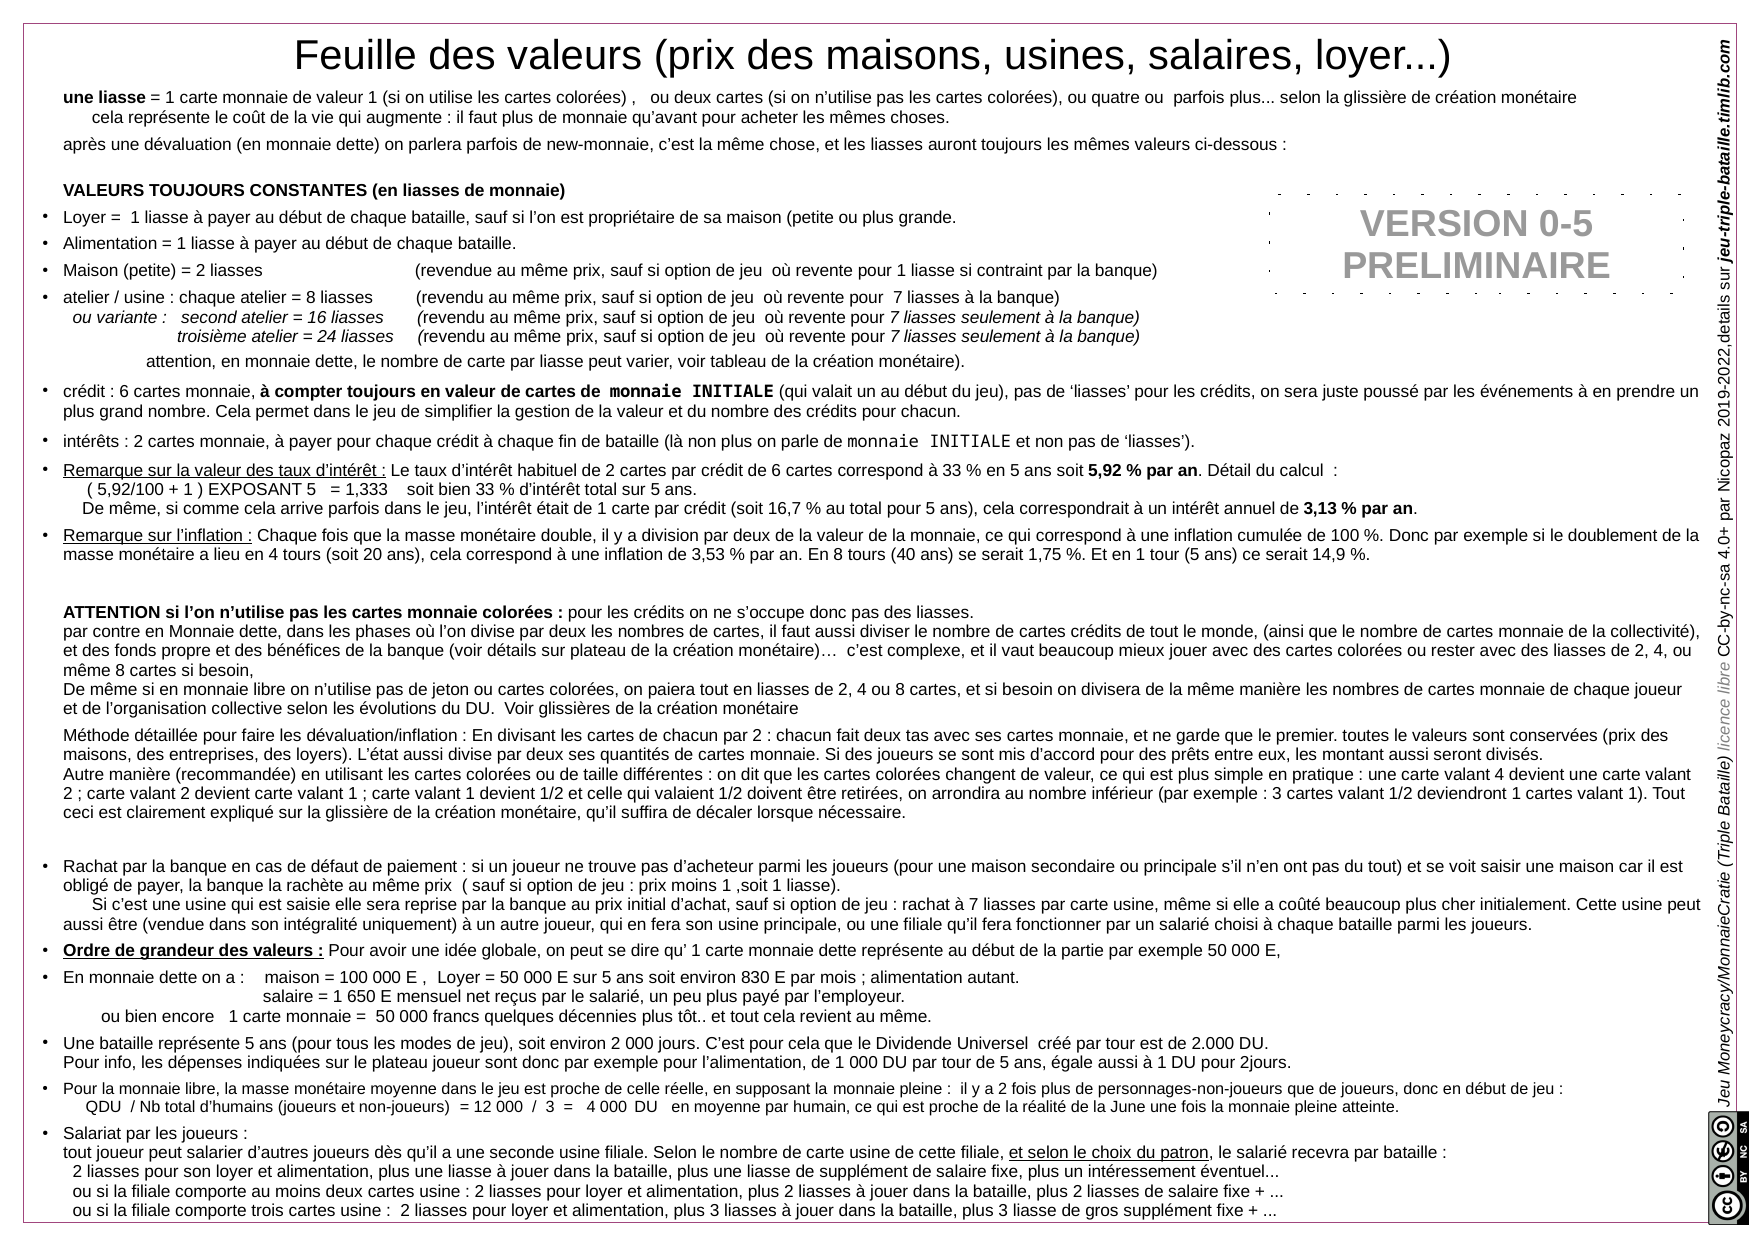

# Feuille des valeurs (prix des maisons, usines, salaires, loyer...)
une liasse = 1 carte monnaie de valeur 1 (si on utilise les cartes colorées) , ou deux cartes (si on n’utilise pas les cartes colorées), ou quatre ou parfois plus... selon la glissière de création monétaire
	cela représente le coût de la vie qui augmente : il faut plus de monnaie qu’avant pour acheter les mêmes choses.
après une dévaluation (en monnaie dette) on parlera parfois de new-monnaie, c’est la même chose, et les liasses auront toujours les mêmes valeurs ci-dessous :
VALEURS TOUJOURS CONSTANTES (en liasses de monnaie)
Loyer = 1 liasse à payer au début de chaque bataille, sauf si l’on est propriétaire de sa maison (petite ou plus grande.
Alimentation = 1 liasse à payer au début de chaque bataille.
Maison (petite) = 2 liasses (revendue au même prix, sauf si option de jeu où revente pour 1 liasse si contraint par la banque)
atelier / usine : chaque atelier = 8 liasses (revendu au même prix, sauf si option de jeu où revente pour 7 liasses à la banque)
 ou variante : second atelier = 16 liasses (revendu au même prix, sauf si option de jeu où revente pour 7 liasses seulement à la banque)
 troisième atelier = 24 liasses (revendu au même prix, sauf si option de jeu où revente pour 7 liasses seulement à la banque)
attention, en monnaie dette, le nombre de carte par liasse peut varier, voir tableau de la création monétaire).
crédit : 6 cartes monnaie, à compter toujours en valeur de cartes de monnaie INITIALE (qui valait un au début du jeu), pas de ‘liasses’ pour les crédits, on sera juste poussé par les événements à en prendre un plus grand nombre. Cela permet dans le jeu de simplifier la gestion de la valeur et du nombre des crédits pour chacun.
intérêts : 2 cartes monnaie, à payer pour chaque crédit à chaque fin de bataille (là non plus on parle de monnaie INITIALE et non pas de ‘liasses’).
Remarque sur la valeur des taux d’intérêt : Le taux d’intérêt habituel de 2 cartes par crédit de 6 cartes correspond à 33 % en 5 ans soit 5,92 % par an. Détail du calcul  :
 ( 5,92/100 + 1 ) EXPOSANT 5 = 1,333 soit bien 33 % d’intérêt total sur 5 ans.
 De même, si comme cela arrive parfois dans le jeu, l’intérêt était de 1 carte par crédit (soit 16,7 % au total pour 5 ans), cela correspondrait à un intérêt annuel de 3,13 % par an.
Remarque sur l’inflation : Chaque fois que la masse monétaire double, il y a division par deux de la valeur de la monnaie, ce qui correspond à une inflation cumulée de 100 %. Donc par exemple si le doublement de la masse monétaire a lieu en 4 tours (soit 20 ans), cela correspond à une inflation de 3,53 % par an. En 8 tours (40 ans) se serait 1,75 %. Et en 1 tour (5 ans) ce serait 14,9 %.
ATTENTION si l’on n’utilise pas les cartes monnaie colorées : pour les crédits on ne s’occupe donc pas des liasses.
par contre en Monnaie dette, dans les phases où l’on divise par deux les nombres de cartes, il faut aussi diviser le nombre de cartes crédits de tout le monde, (ainsi que le nombre de cartes monnaie de la collectivité), et des fonds propre et des bénéfices de la banque (voir détails sur plateau de la création monétaire)… c’est complexe, et il vaut beaucoup mieux jouer avec des cartes colorées ou rester avec des liasses de 2, 4, ou même 8 cartes si besoin,
De même si en monnaie libre on n’utilise pas de jeton ou cartes colorées, on paiera tout en liasses de 2, 4 ou 8 cartes, et si besoin on divisera de la même manière les nombres de cartes monnaie de chaque joueur et de l’organisation collective selon les évolutions du DU. Voir glissières de la création monétaire
Méthode détaillée pour faire les dévaluation/inflation : En divisant les cartes de chacun par 2 : chacun fait deux tas avec ses cartes monnaie, et ne garde que le premier. toutes le valeurs sont conservées (prix des maisons, des entreprises, des loyers). L’état aussi divise par deux ses quantités de cartes monnaie. Si des joueurs se sont mis d’accord pour des prêts entre eux, les montant aussi seront divisés.
Autre manière (recommandée) en utilisant les cartes colorées ou de taille différentes : on dit que les cartes colorées changent de valeur, ce qui est plus simple en pratique : une carte valant 4 devient une carte valant 2 ; carte valant 2 devient carte valant 1 ; carte valant 1 devient 1/2 et celle qui valaient 1/2 doivent être retirées, on arrondira au nombre inférieur (par exemple : 3 cartes valant 1/2 deviendront 1 cartes valant 1). Tout ceci est clairement expliqué sur la glissière de la création monétaire, qu’il suffira de décaler lorsque nécessaire.
Rachat par la banque en cas de défaut de paiement : si un joueur ne trouve pas d’acheteur parmi les joueurs (pour une maison secondaire ou principale s’il n’en ont pas du tout) et se voit saisir une maison car il est obligé de payer, la banque la rachète au même prix ( sauf si option de jeu : prix moins 1 ,soit 1 liasse).
	Si c’est une usine qui est saisie elle sera reprise par la banque au prix initial d’achat, sauf si option de jeu : rachat à 7 liasses par carte usine, même si elle a coûté beaucoup plus cher initialement. Cette usine peut aussi être (vendue dans son intégralité uniquement) à un autre joueur, qui en fera son usine principale, ou une filiale qu’il fera fonctionner par un salarié choisi à chaque bataille parmi les joueurs.
Ordre de grandeur des valeurs : Pour avoir une idée globale, on peut se dire qu’ 1 carte monnaie dette représente au début de la partie par exemple 50 000 E,
En monnaie dette on a : 	maison = 100 000 E , 					Loyer = 50 000 E sur 5 ans soit environ 830 E par mois ; alimentation autant.
			 salaire = 1 650 E mensuel net reçus par le salarié, un peu plus payé par l’employeur.
 ou bien encore 1 carte monnaie = 50 000 francs quelques décennies plus tôt.. et tout cela revient au même.
Une bataille représente 5 ans (pour tous les modes de jeu), soit environ 2 000 jours. C’est pour cela que le Dividende Universel créé par tour est de 2.000 DU.
Pour info, les dépenses indiquées sur le plateau joueur sont donc par exemple pour l’alimentation, de 1 000 DU par tour de 5 ans, égale aussi à 1 DU pour 2jours.
Pour la monnaie libre, la masse monétaire moyenne dans le jeu est proche de celle réelle, en supposant la monnaie pleine : il y a 2 fois plus de personnages-non-joueurs que de joueurs, donc en début de jeu :
 Qdu / Nb total d’humains (joueurs et non-joueurs) = 12 000 / 3 = 4 000 DU en moyenne par humain, ce qui est proche de la réalité de la June une fois la monnaie pleine atteinte.
Salariat par les joueurs :
tout joueur peut salarier d’autres joueurs dès qu’il a une seconde usine filiale. Selon le nombre de carte usine de cette filiale, et selon le choix du patron, le salarié recevra par bataille :
 2 liasses pour son loyer et alimentation, plus une liasse à jouer dans la bataille, plus une liasse de supplément de salaire fixe, plus un intéressement éventuel...
 ou si la filiale comporte au moins deux cartes usine : 2 liasses pour loyer et alimentation, plus 2 liasses à jouer dans la bataille, plus 2 liasses de salaire fixe + ...
 ou si la filiale comporte trois cartes usine : 2 liasses pour loyer et alimentation, plus 3 liasses à jouer dans la bataille, plus 3 liasse de gros supplément fixe + ...
VERSION 0-5 PRELIMINAIRE